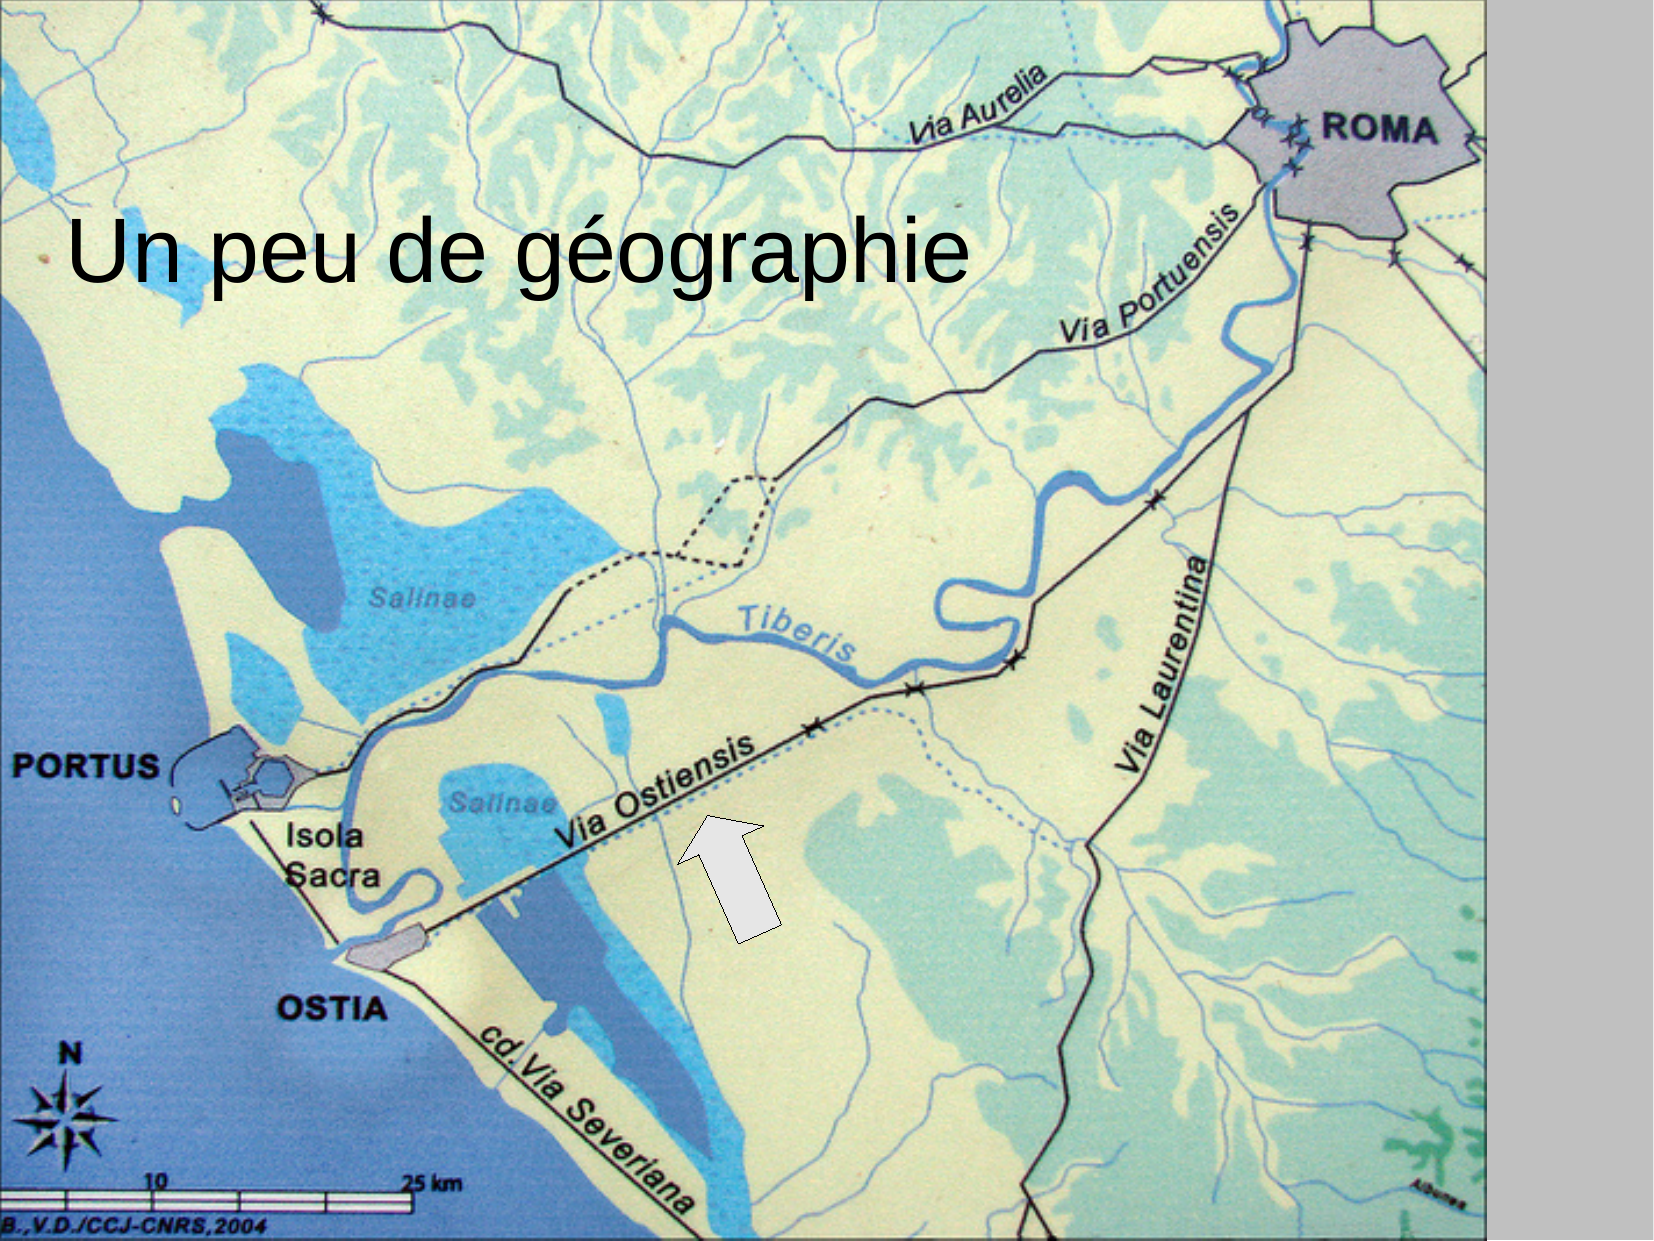

# Un peu de géographie
Elle reliait sur 30 km la ville de Rome vers l'important port maritime d'Ostie, d'où son nom.La route commençait près du Forum Boarium, puis continuait entre l'Aventin et le fleuve et longeait la rive gauche du Tibre. Elle franchissait le Mur servien au niveau de la Porta Trigemina. Lorsque plus tard, le Mur d'Aurélien a été construit, la Via Ostiense quittait la ville par la Porta Ostiensis (de nos jours appelée Porta San Paolo).